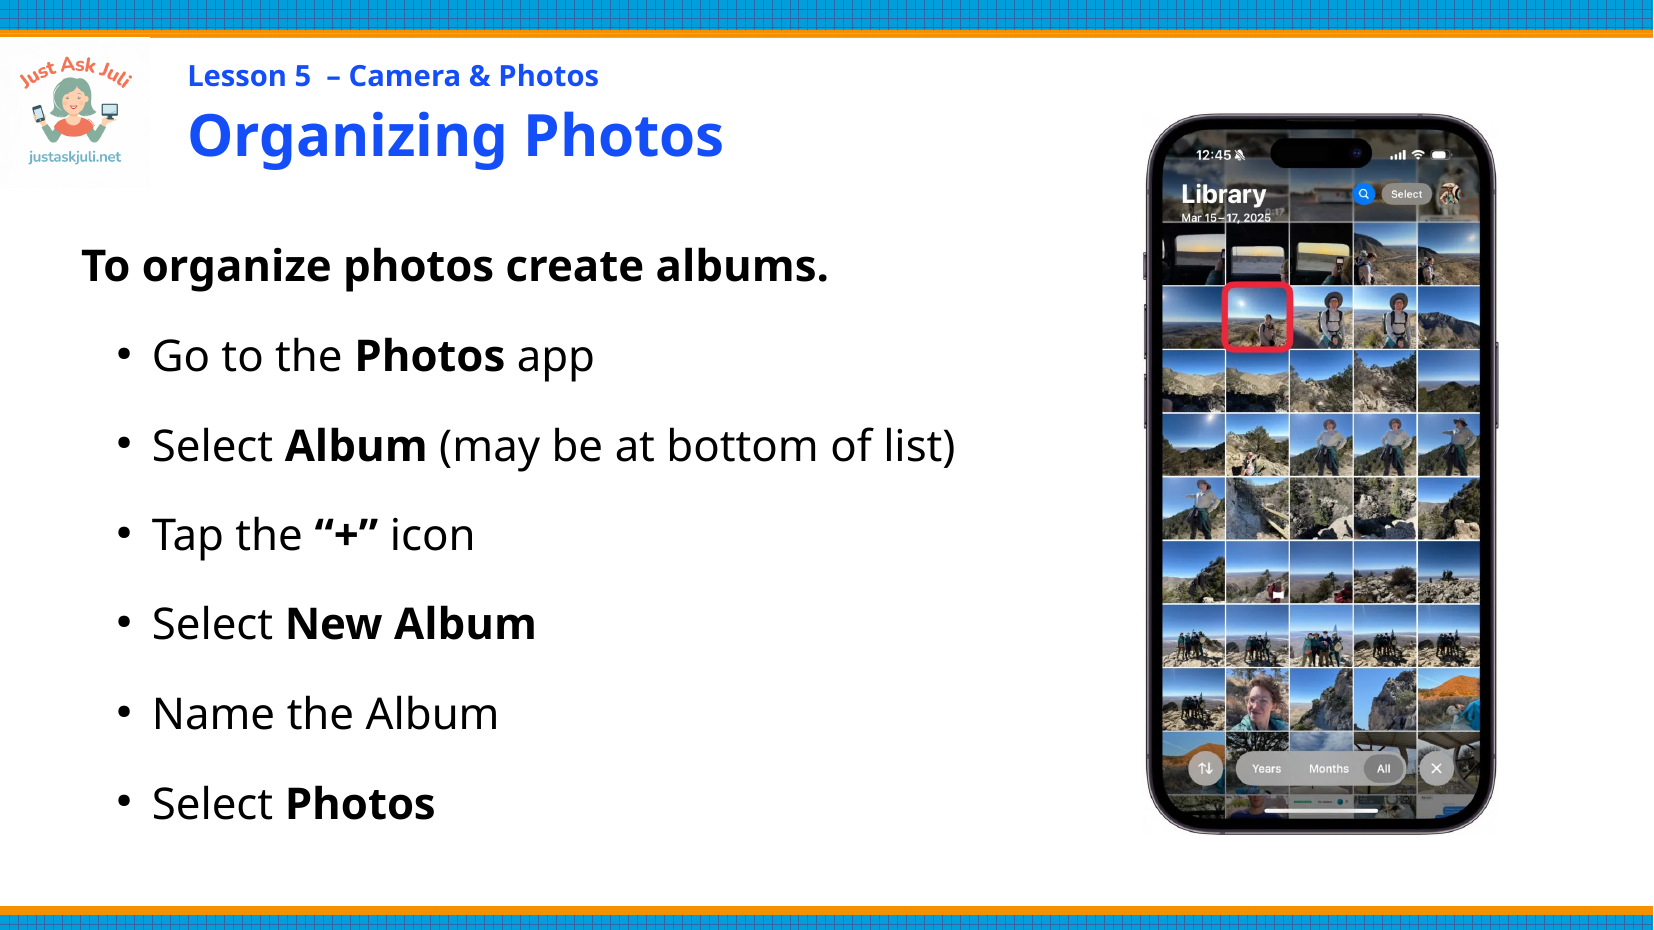

Lesson 5 – Camera & Photos
Organizing Photos
To organize photos create albums.
Go to the Photos app
Select Album (may be at bottom of list)
Tap the “+” icon
Select New Album
Name the Album
Select Photos